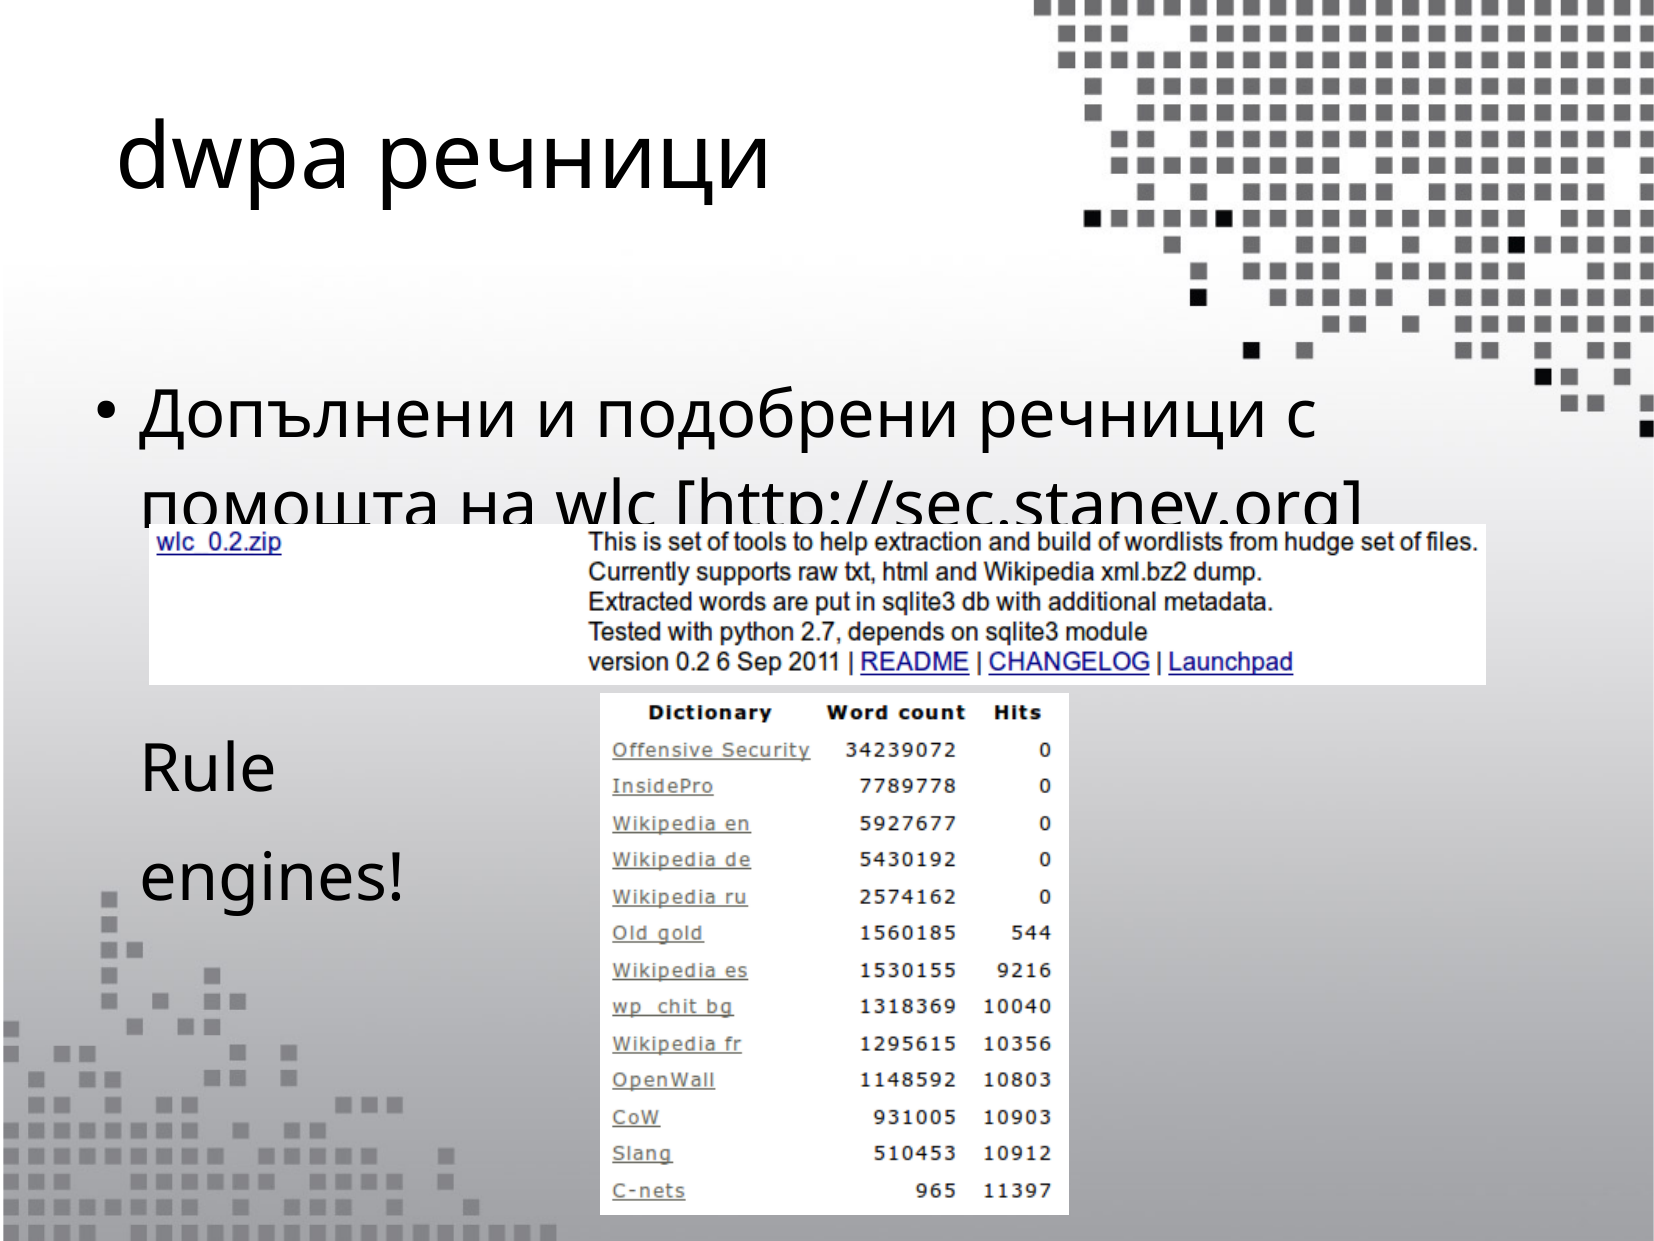

# dwpa речници
Допълнени и подобрени речници с помощта на wlc [http://sec.stanev.org]
Rule
engines!